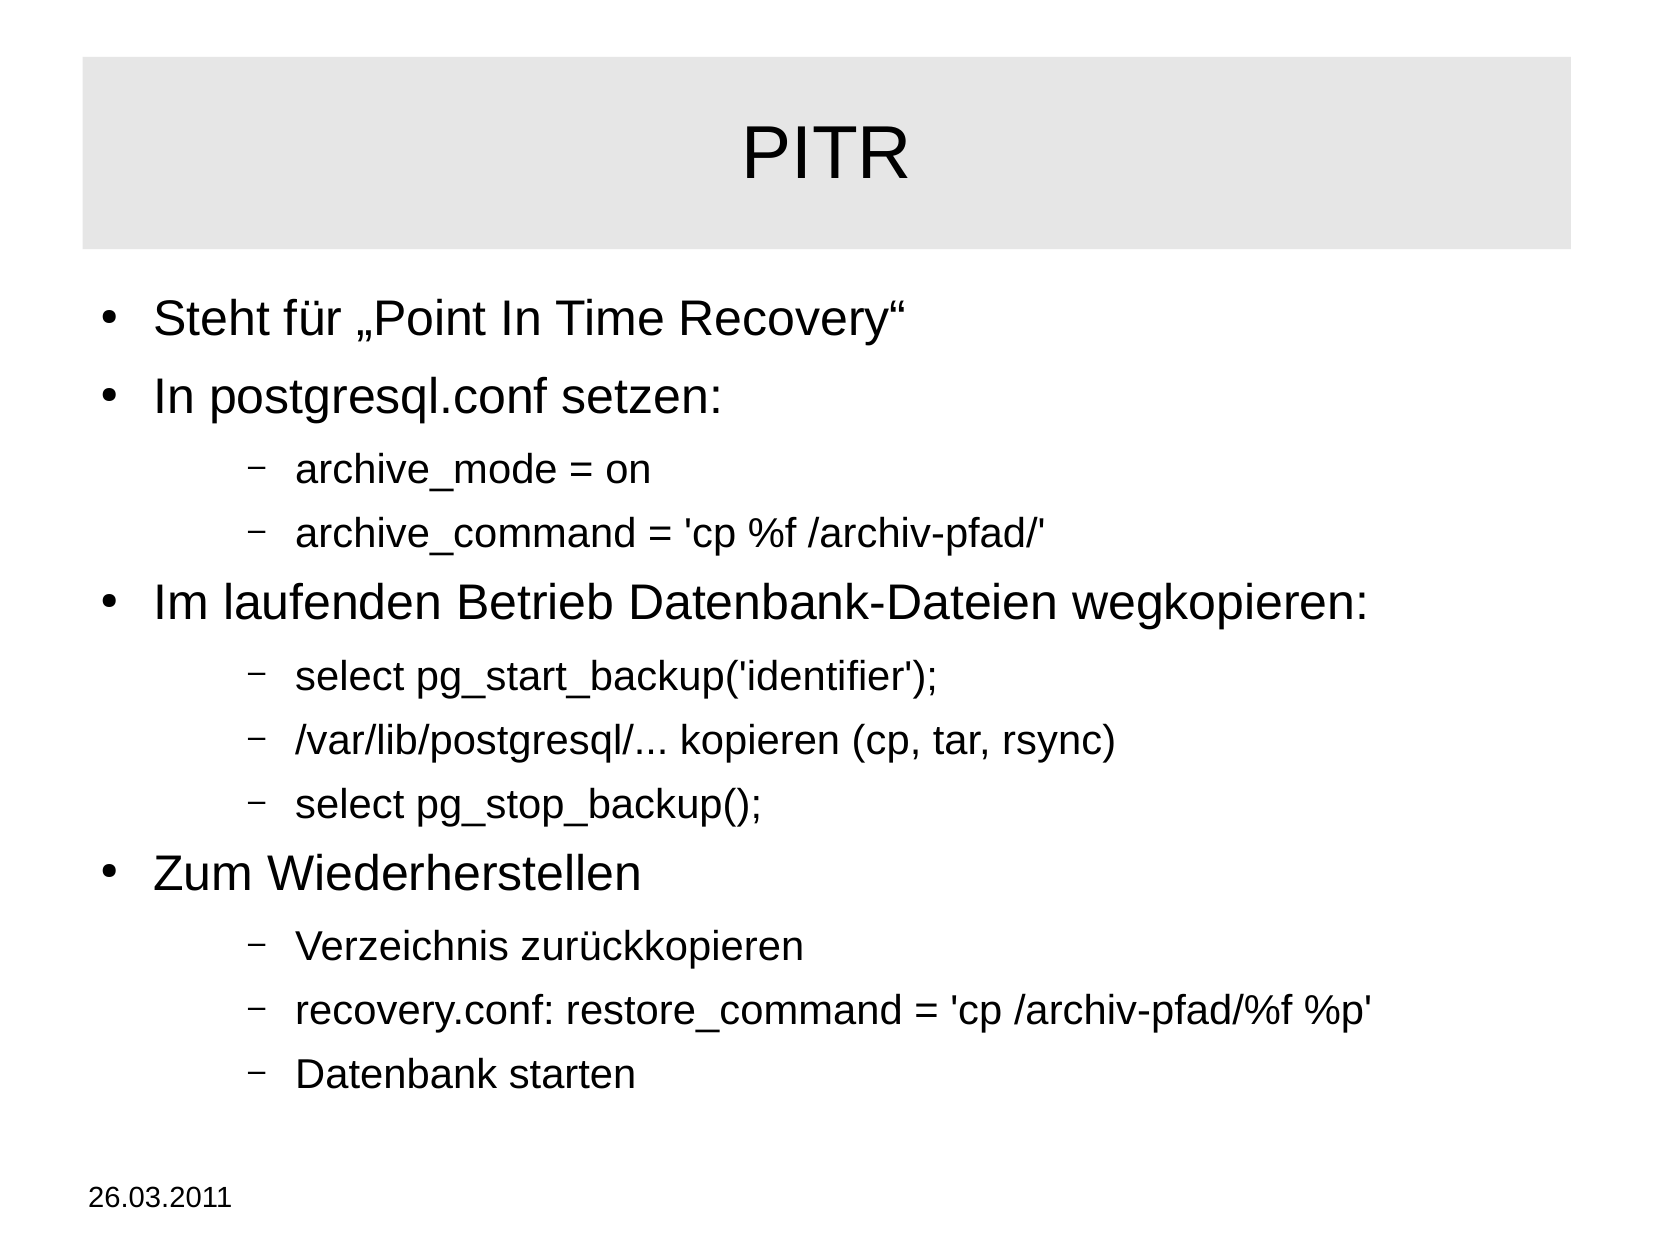

# PITR
Steht für „Point In Time Recovery“
In postgresql.conf setzen:
archive_mode = on
archive_command = 'cp %f /archiv-pfad/'
Im laufenden Betrieb Datenbank-Dateien wegkopieren:
select pg_start_backup('identifier');
/var/lib/postgresql/... kopieren (cp, tar, rsync)
select pg_stop_backup();
Zum Wiederherstellen
Verzeichnis zurückkopieren
recovery.conf: restore_command = 'cp /archiv-pfad/%f %p'
Datenbank starten
26.03.2011